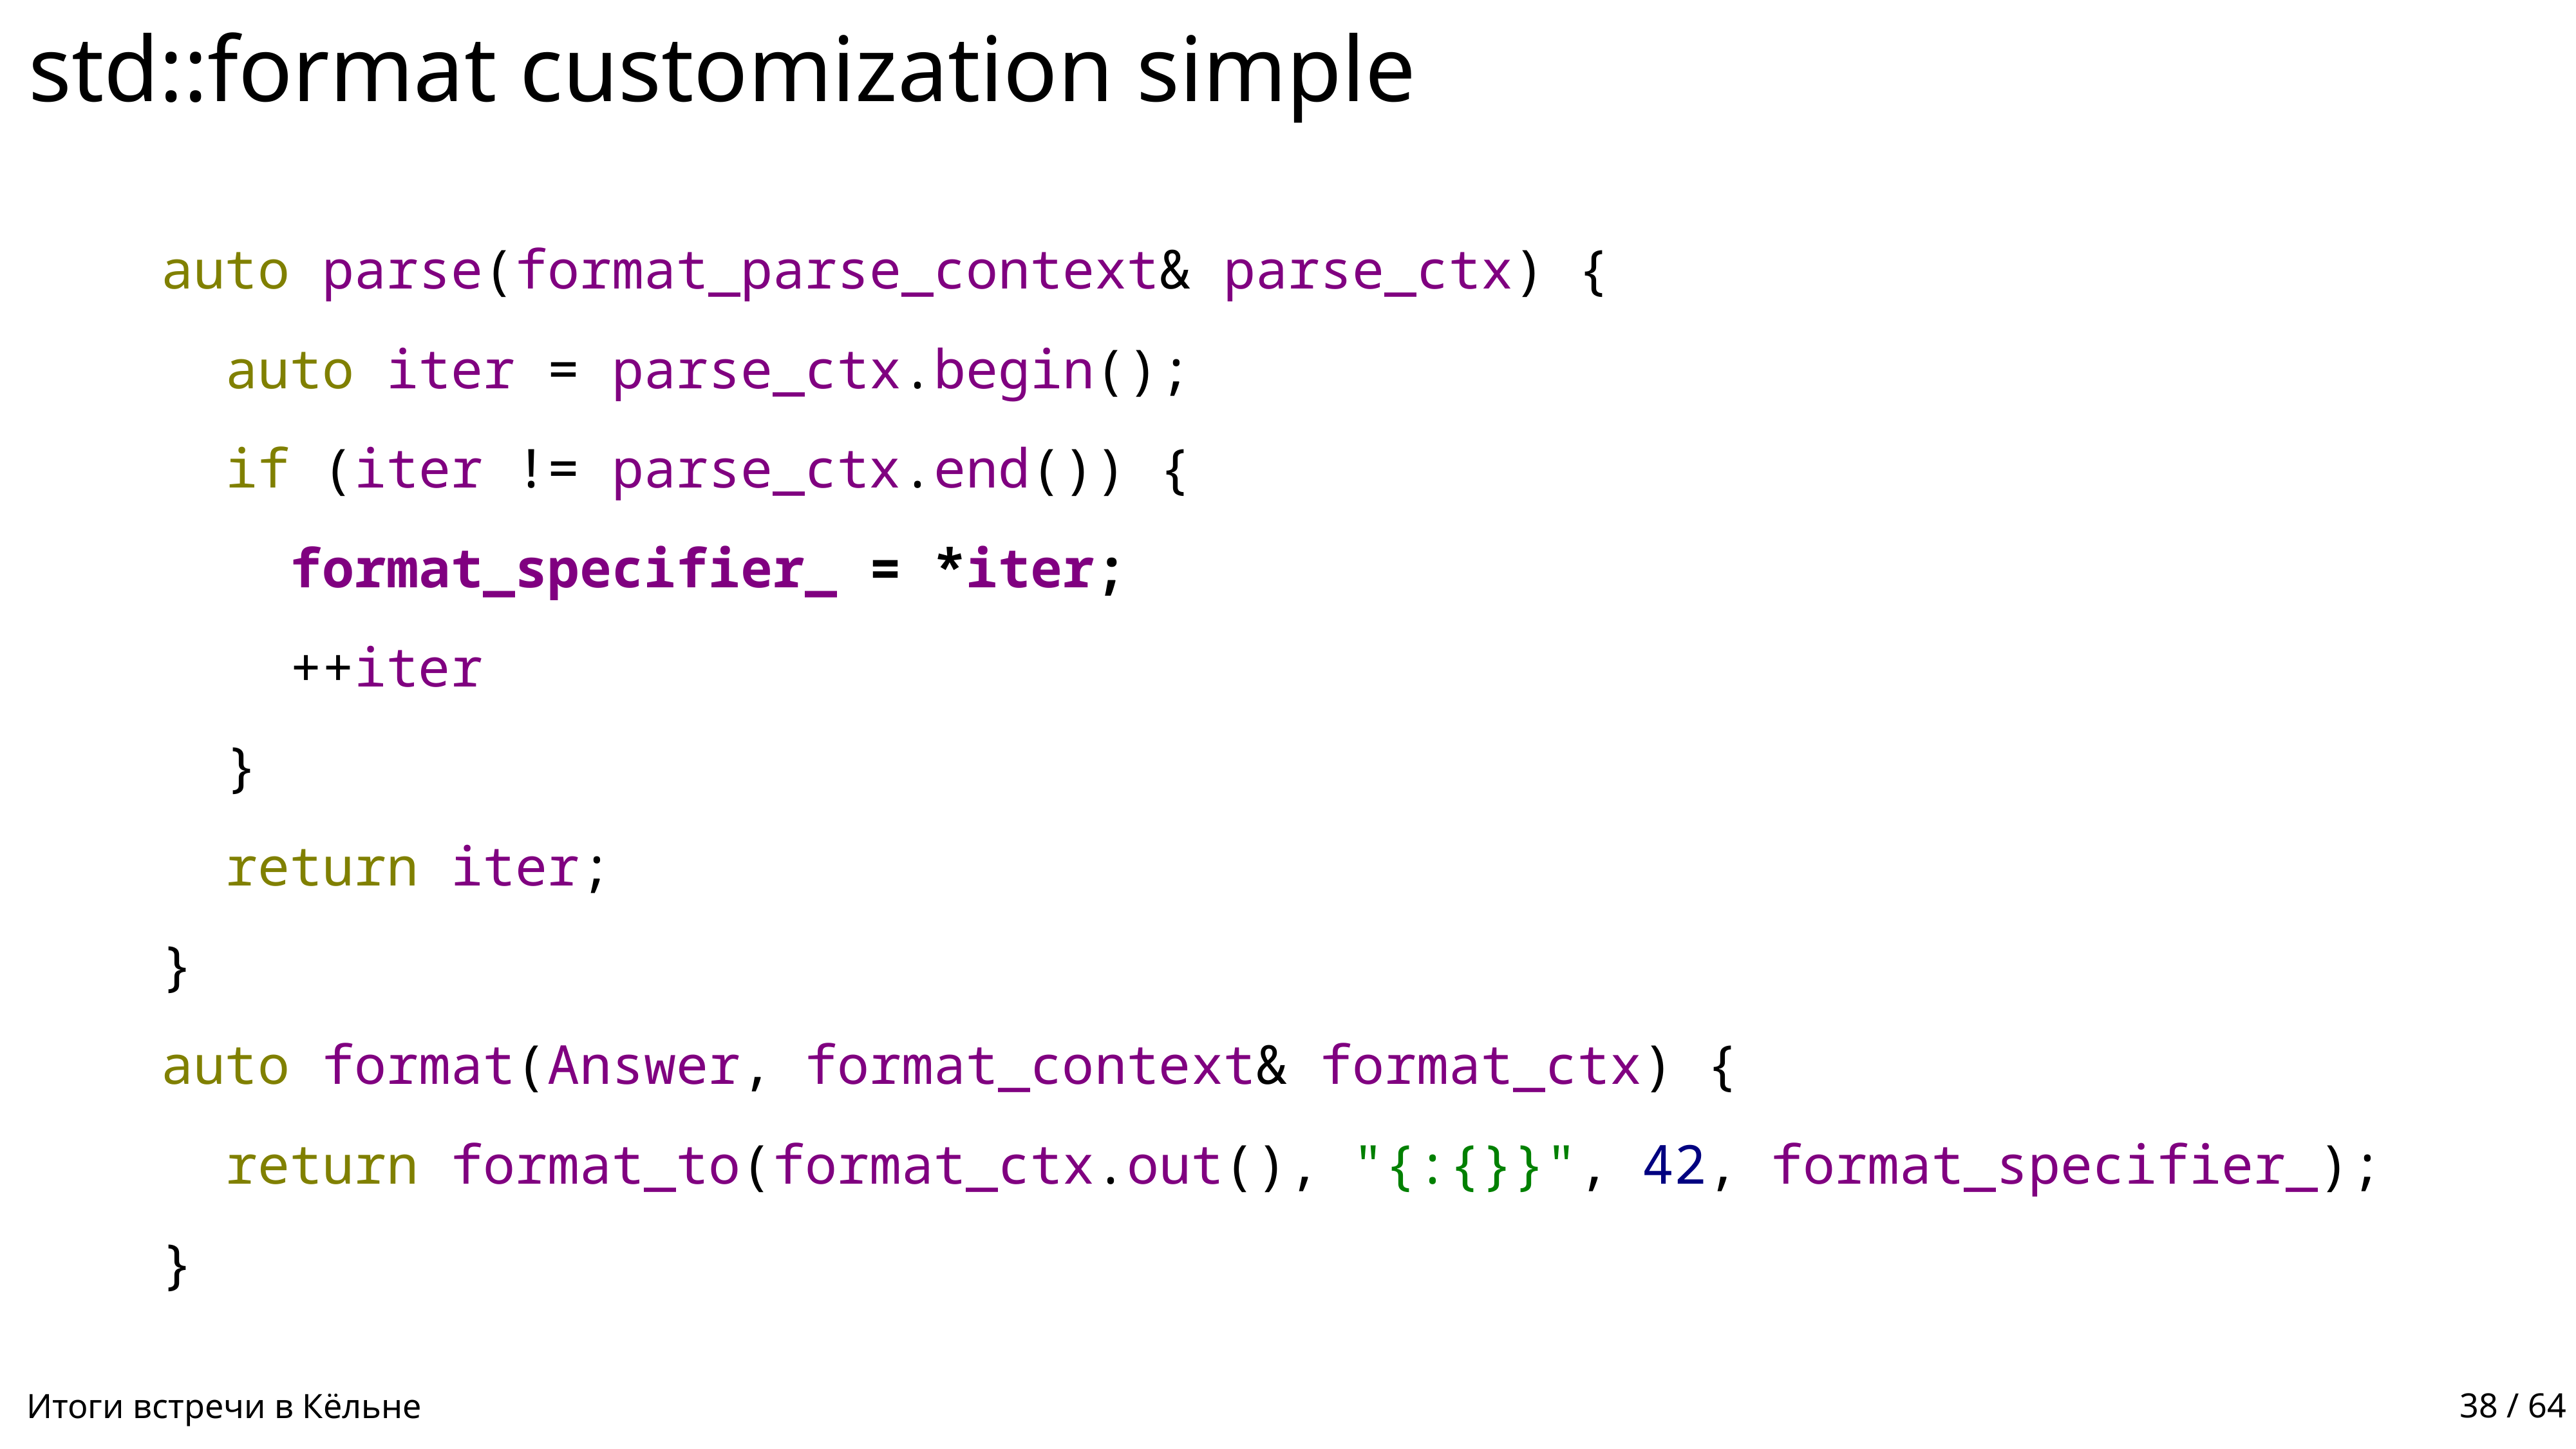

# std::format customization simple
 auto parse(format_parse_context& parse_ctx) {
 auto iter = parse_ctx.begin();
 if (iter != parse_ctx.end()) {
 format_specifier_ = *iter;
 ++iter
 }
 return iter;
 }
 auto format(Answer, format_context& format_ctx) {
 return format_to(format_ctx.out(), "{:{}}", 42, format_specifier_);
 }
Итоги встречи в Кёльне